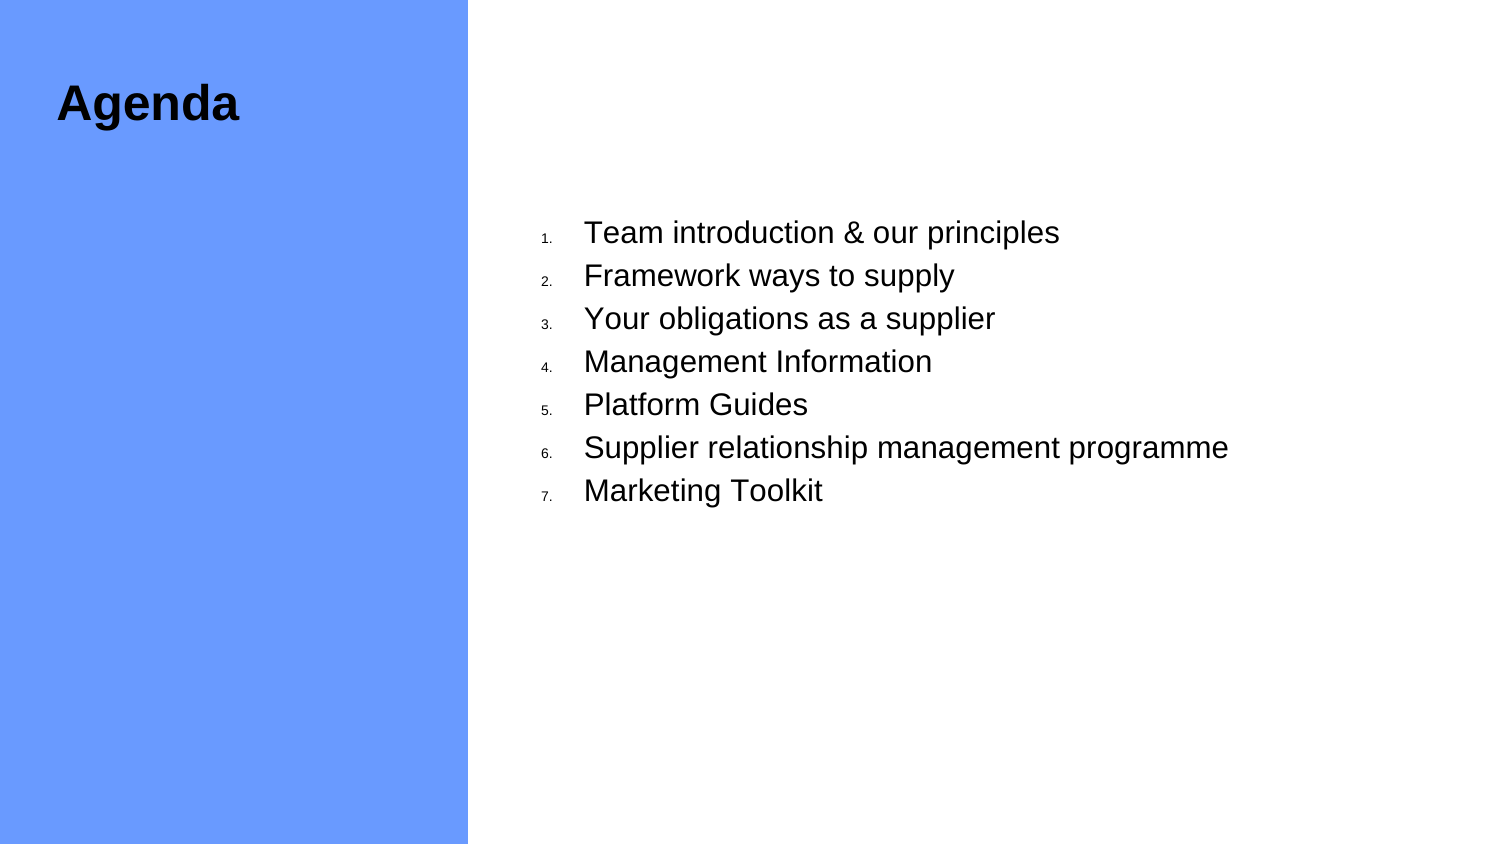

Agenda
# Team introduction & our principles
Framework ways to supply
Your obligations as a supplier
Management Information
Platform Guides
Supplier relationship management programme
Marketing Toolkit